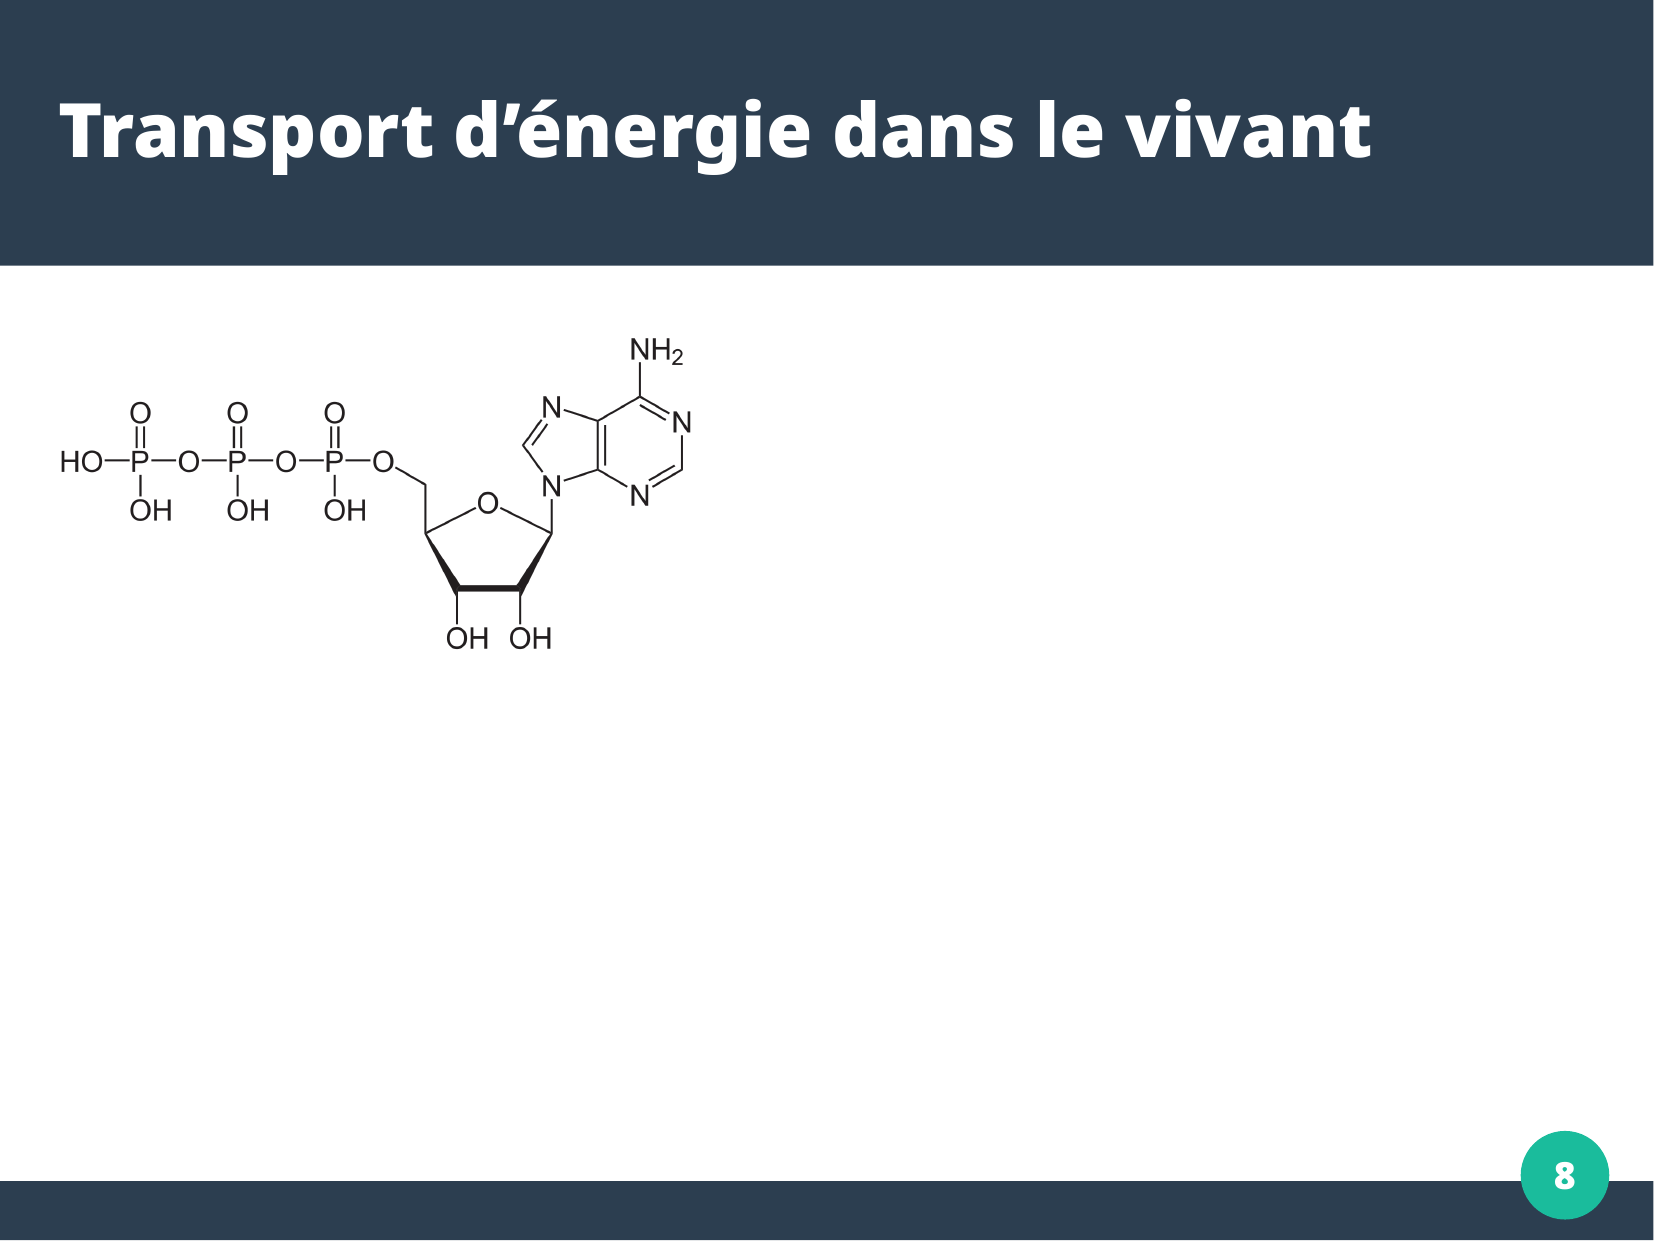

# Transport d’énergie dans le vivant
8